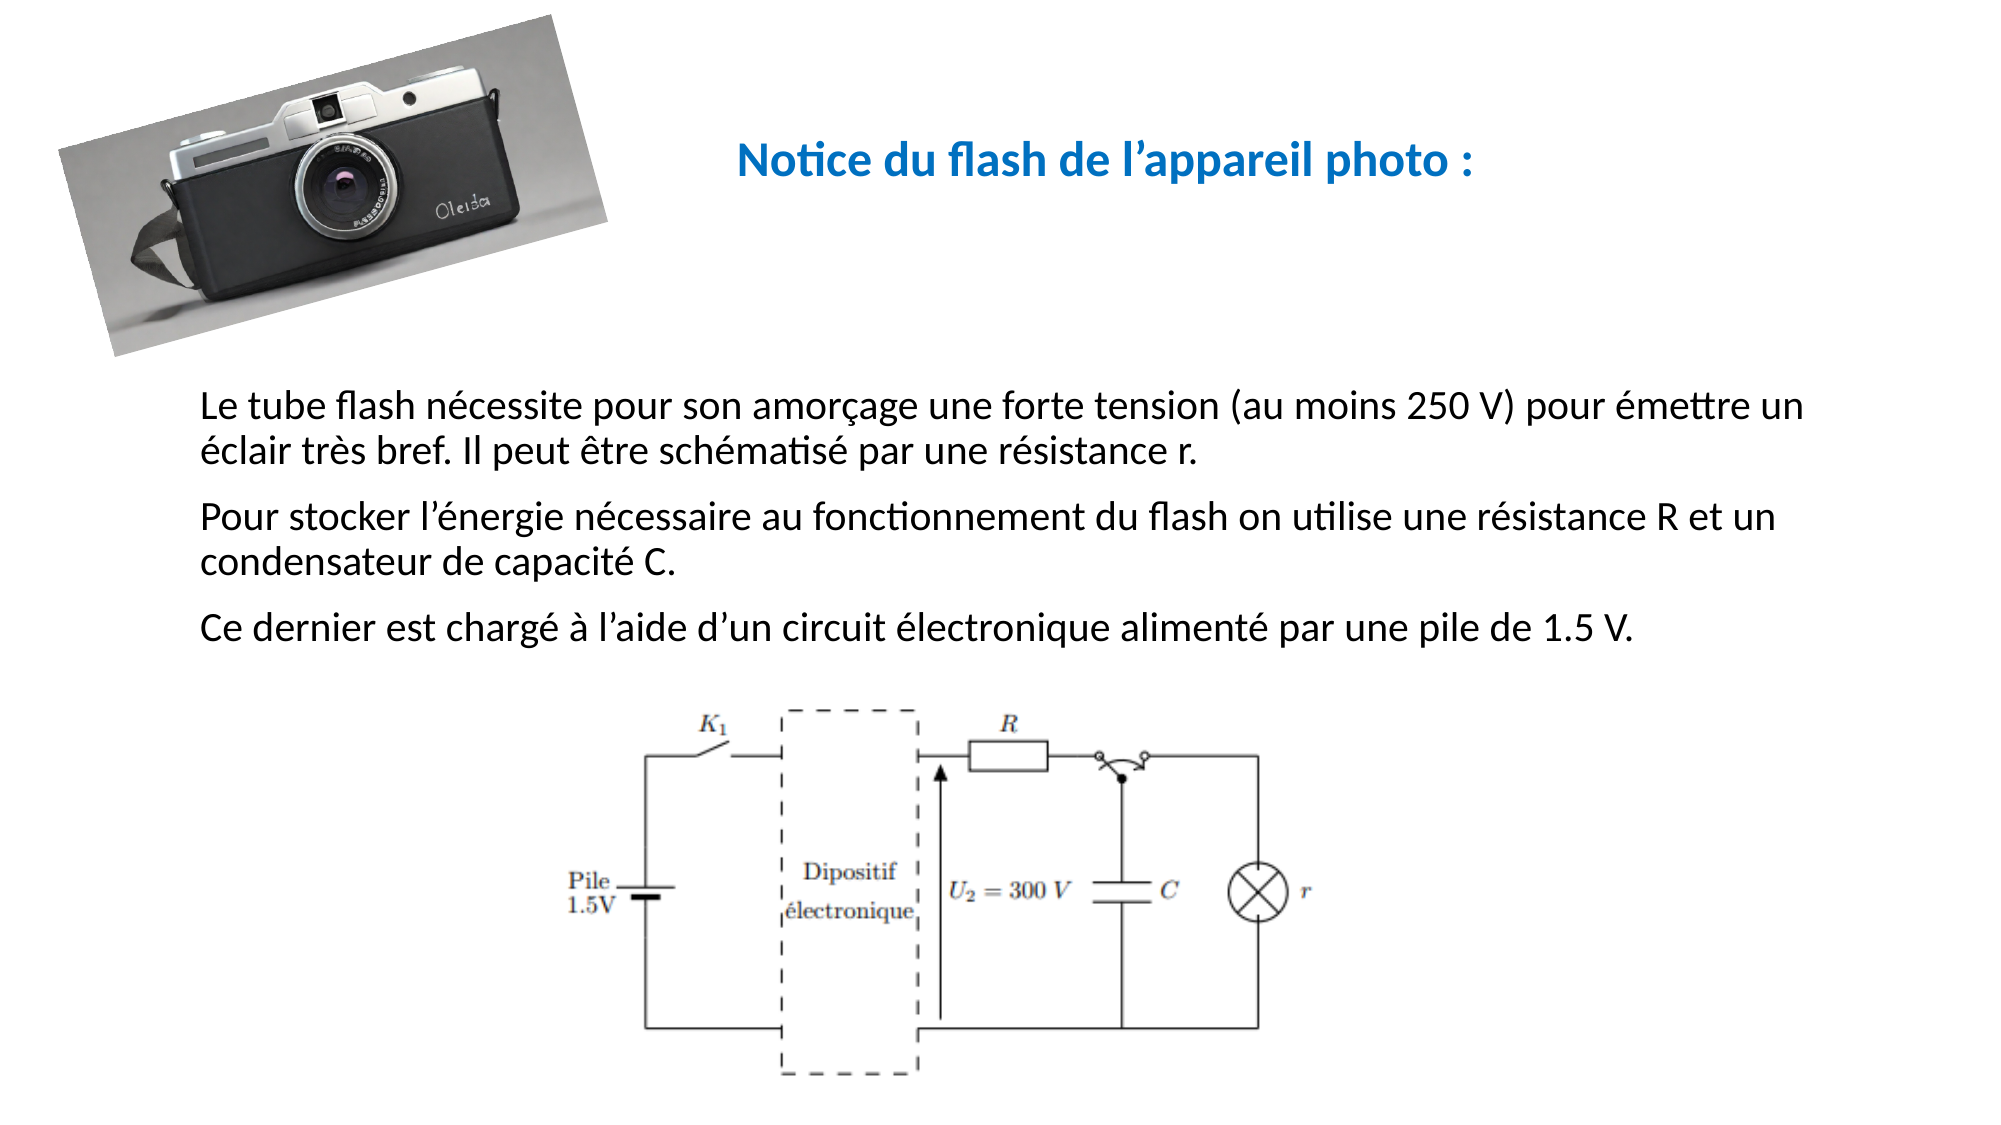

Notice du flash de l’appareil photo :
# Le tube flash nécessite pour son amorçage une forte tension (au moins 250 V) pour émettre un éclair très bref. Il peut être schématisé par une résistance r.
Pour stocker l’énergie nécessaire au fonctionnement du flash on utilise une résistance R et un condensateur de capacité C.
Ce dernier est chargé à l’aide d’un circuit électronique alimenté par une pile de 1.5 V.